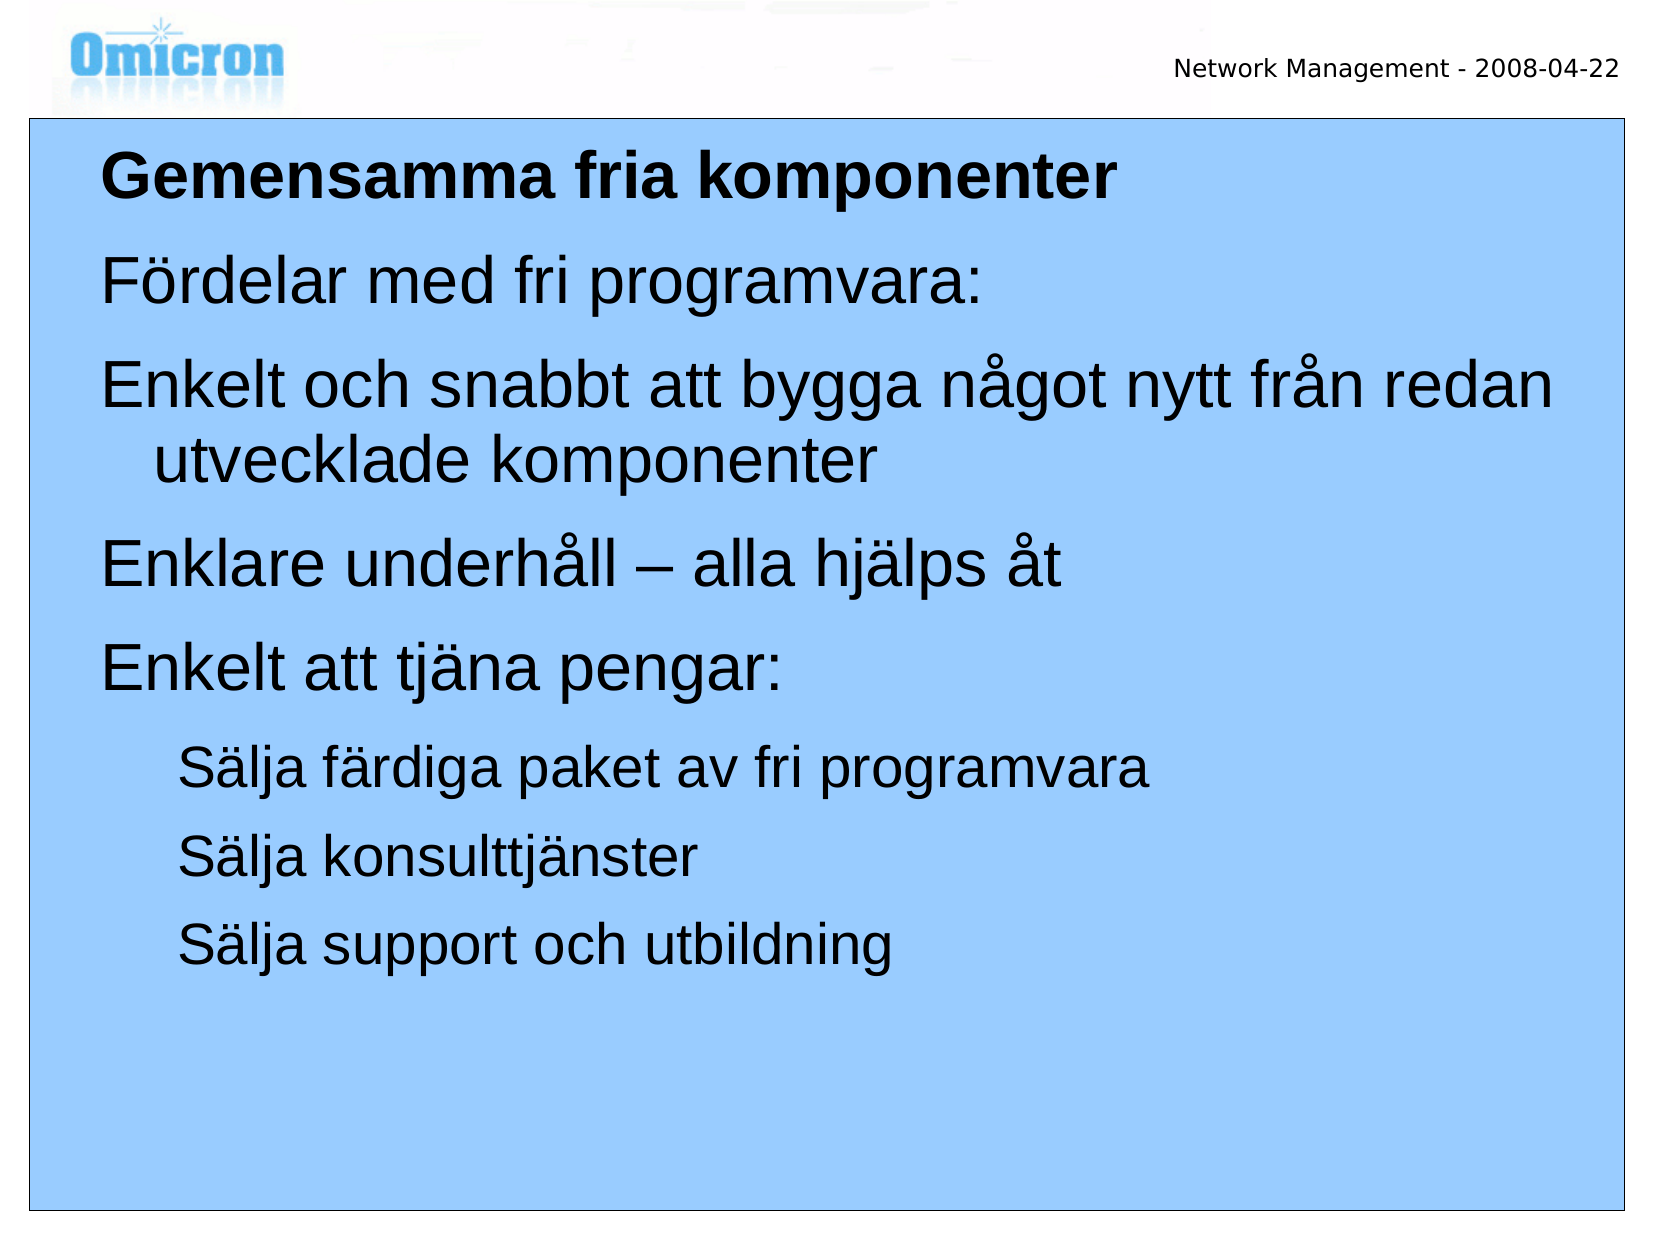

Network Management - 2008-04-22
Gemensamma fria komponenter
Fördelar med fri programvara:
Enkelt och snabbt att bygga något nytt från redan utvecklade komponenter
Enklare underhåll – alla hjälps åt
Enkelt att tjäna pengar:
Sälja färdiga paket av fri programvara
Sälja konsulttjänster
Sälja support och utbildning
#